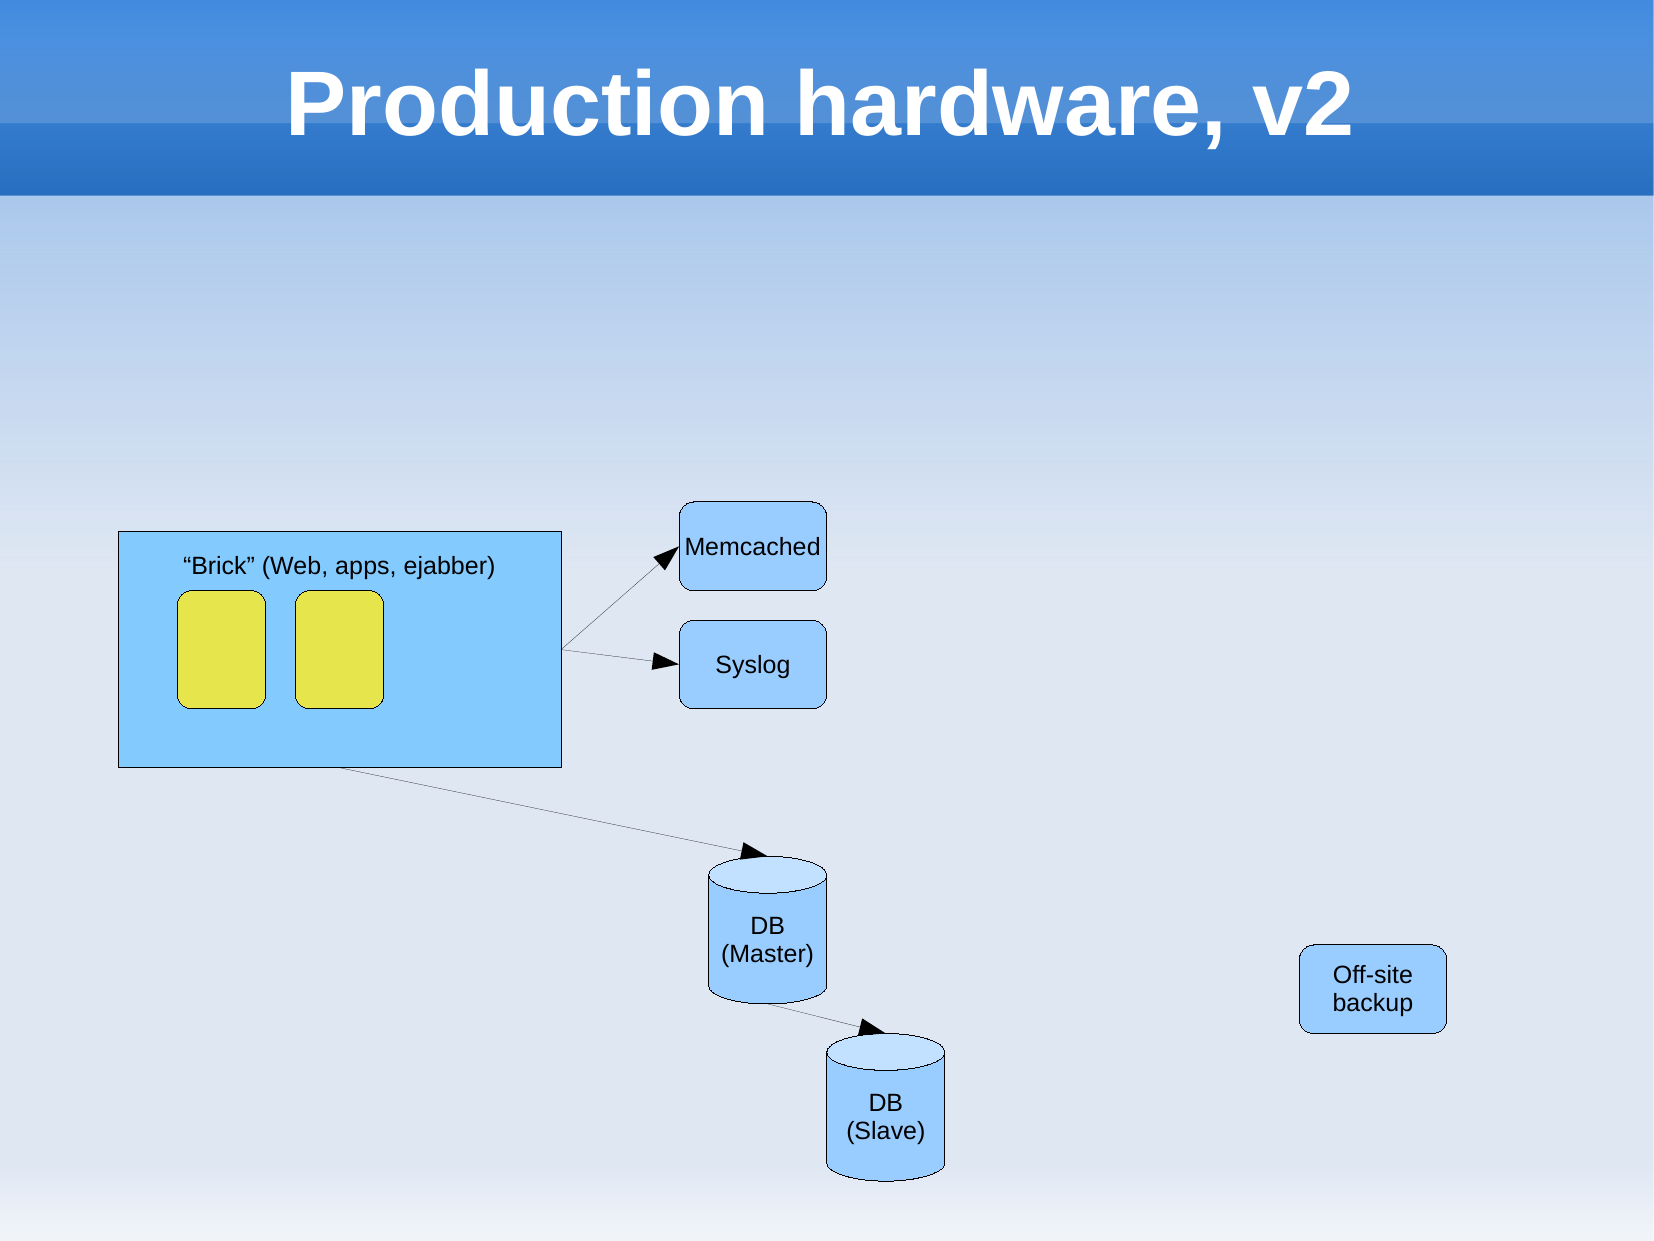

# Production hardware, v2
Memcached
“Brick” (Web, apps, ejabber)
Syslog
DB
(Master)
Off-site
backup
DB
(Slave)